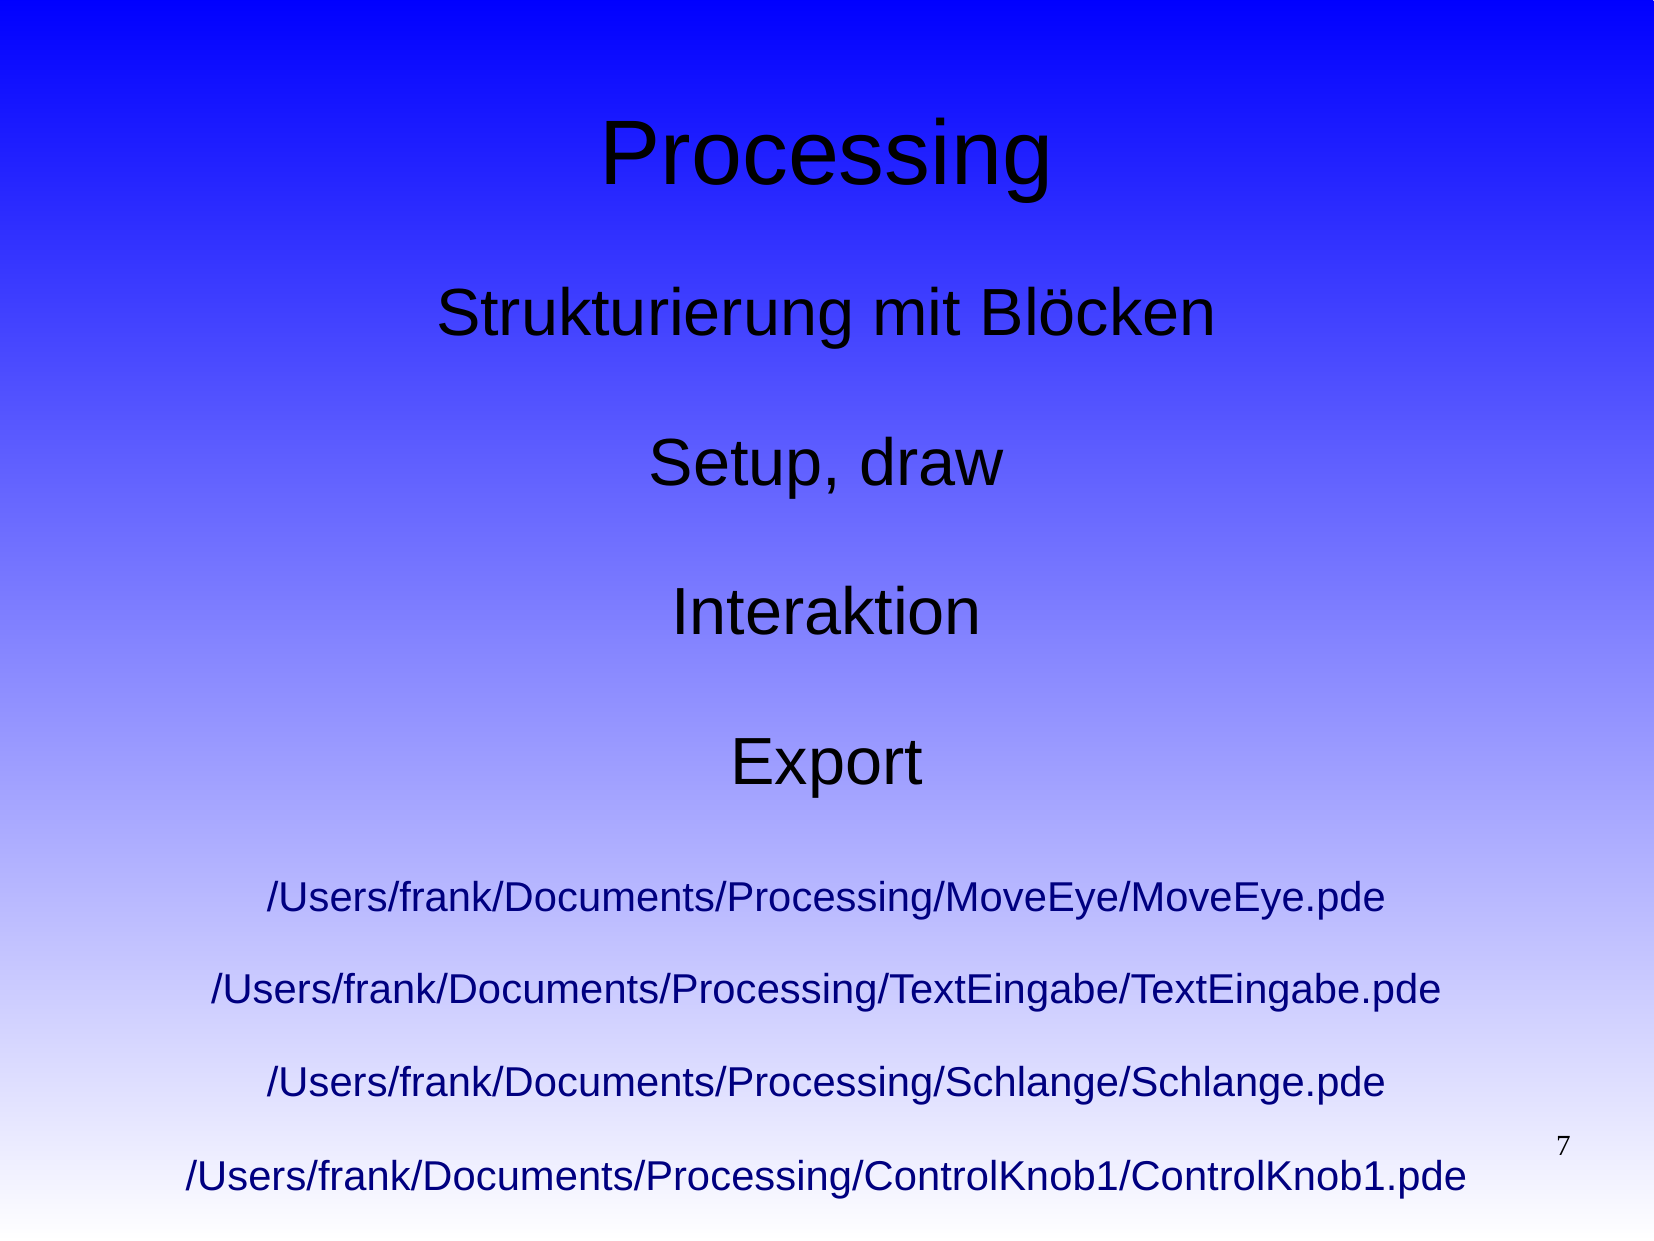

# Processing
Strukturierung mit Blöcken
Setup, draw
Interaktion
Export
/Users/frank/Documents/Processing/MoveEye/MoveEye.pde
/Users/frank/Documents/Processing/TextEingabe/TextEingabe.pde
/Users/frank/Documents/Processing/Schlange/Schlange.pde
/Users/frank/Documents/Processing/ControlKnob1/ControlKnob1.pde
7